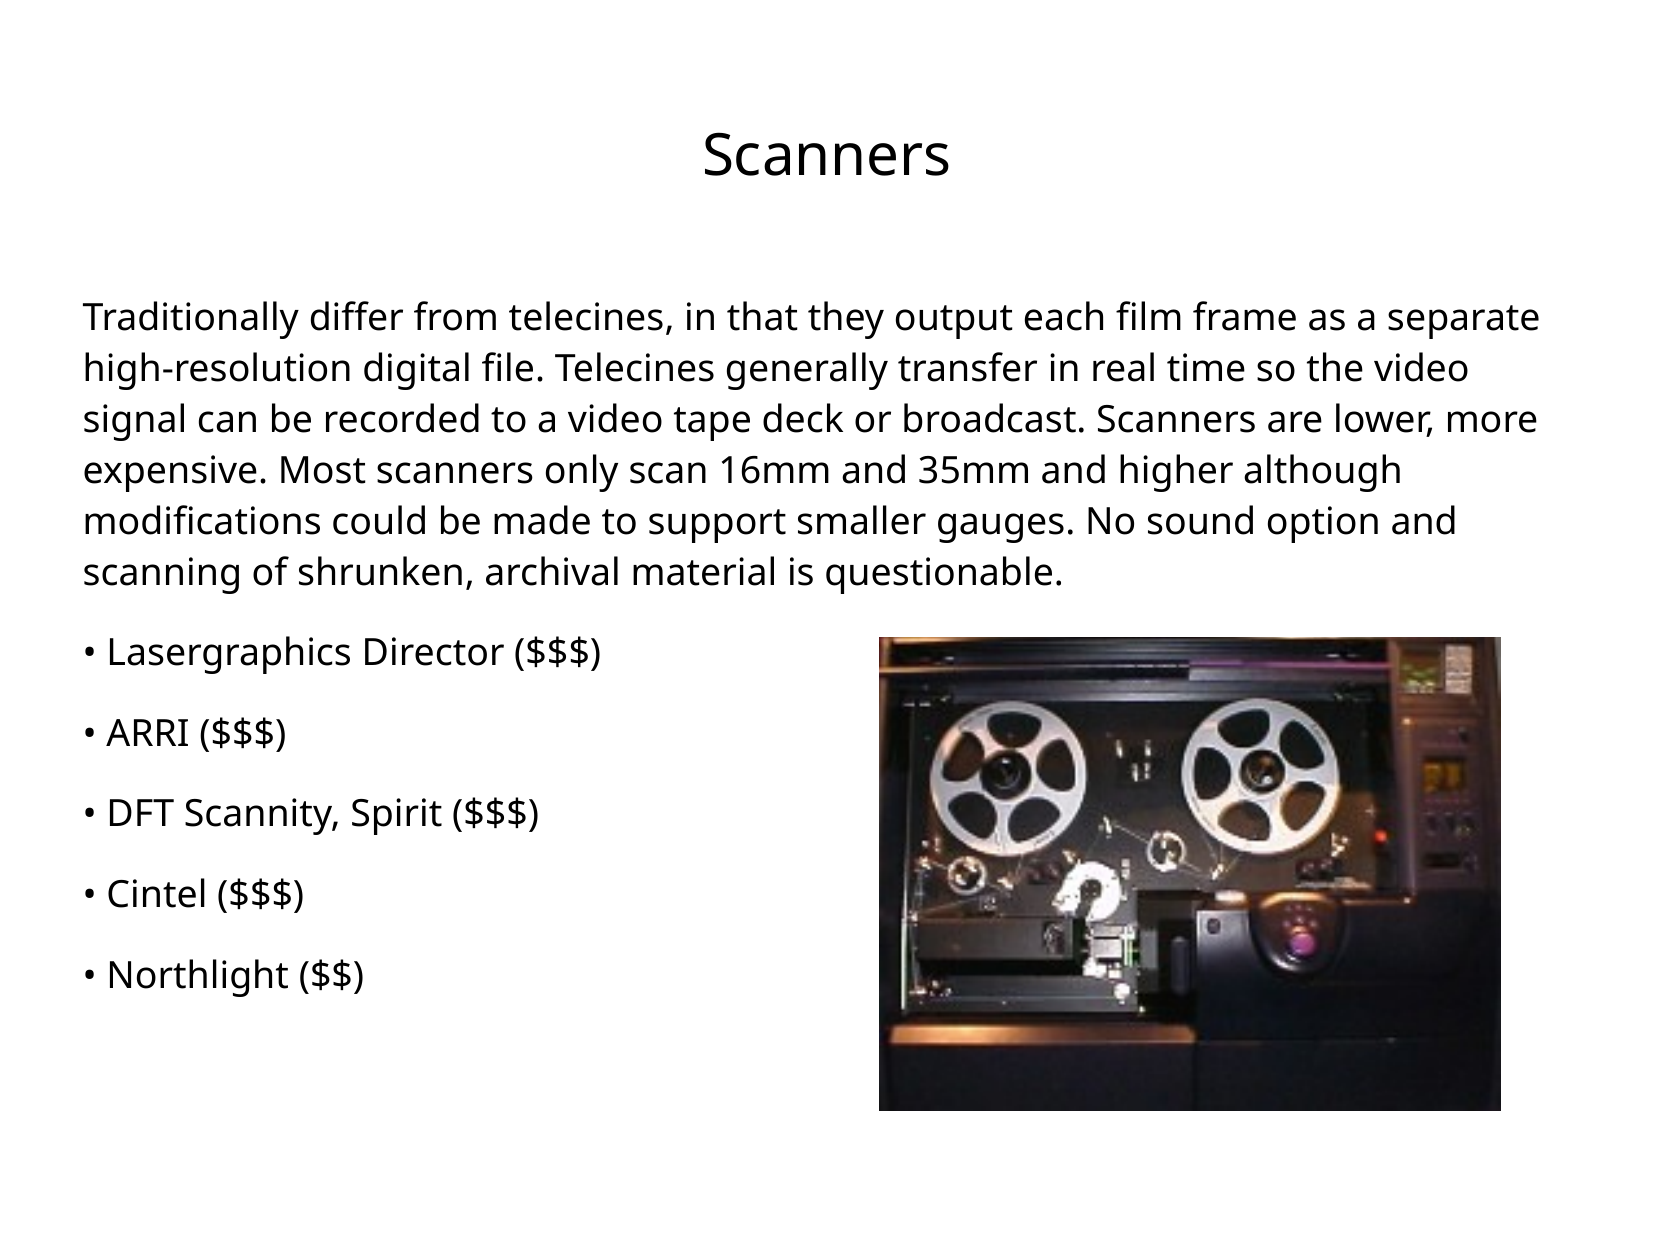

# Scanners
Traditionally differ from telecines, in that they output each film frame as a separate high-resolution digital file. Telecines generally transfer in real time so the video signal can be recorded to a video tape deck or broadcast. Scanners are lower, more expensive. Most scanners only scan 16mm and 35mm and higher although modifications could be made to support smaller gauges. No sound option and scanning of shrunken, archival material is questionable.
• Lasergraphics Director ($$$)
• ARRI ($$$)
• DFT Scannity, Spirit ($$$)
• Cintel ($$$)
• Northlight ($$)